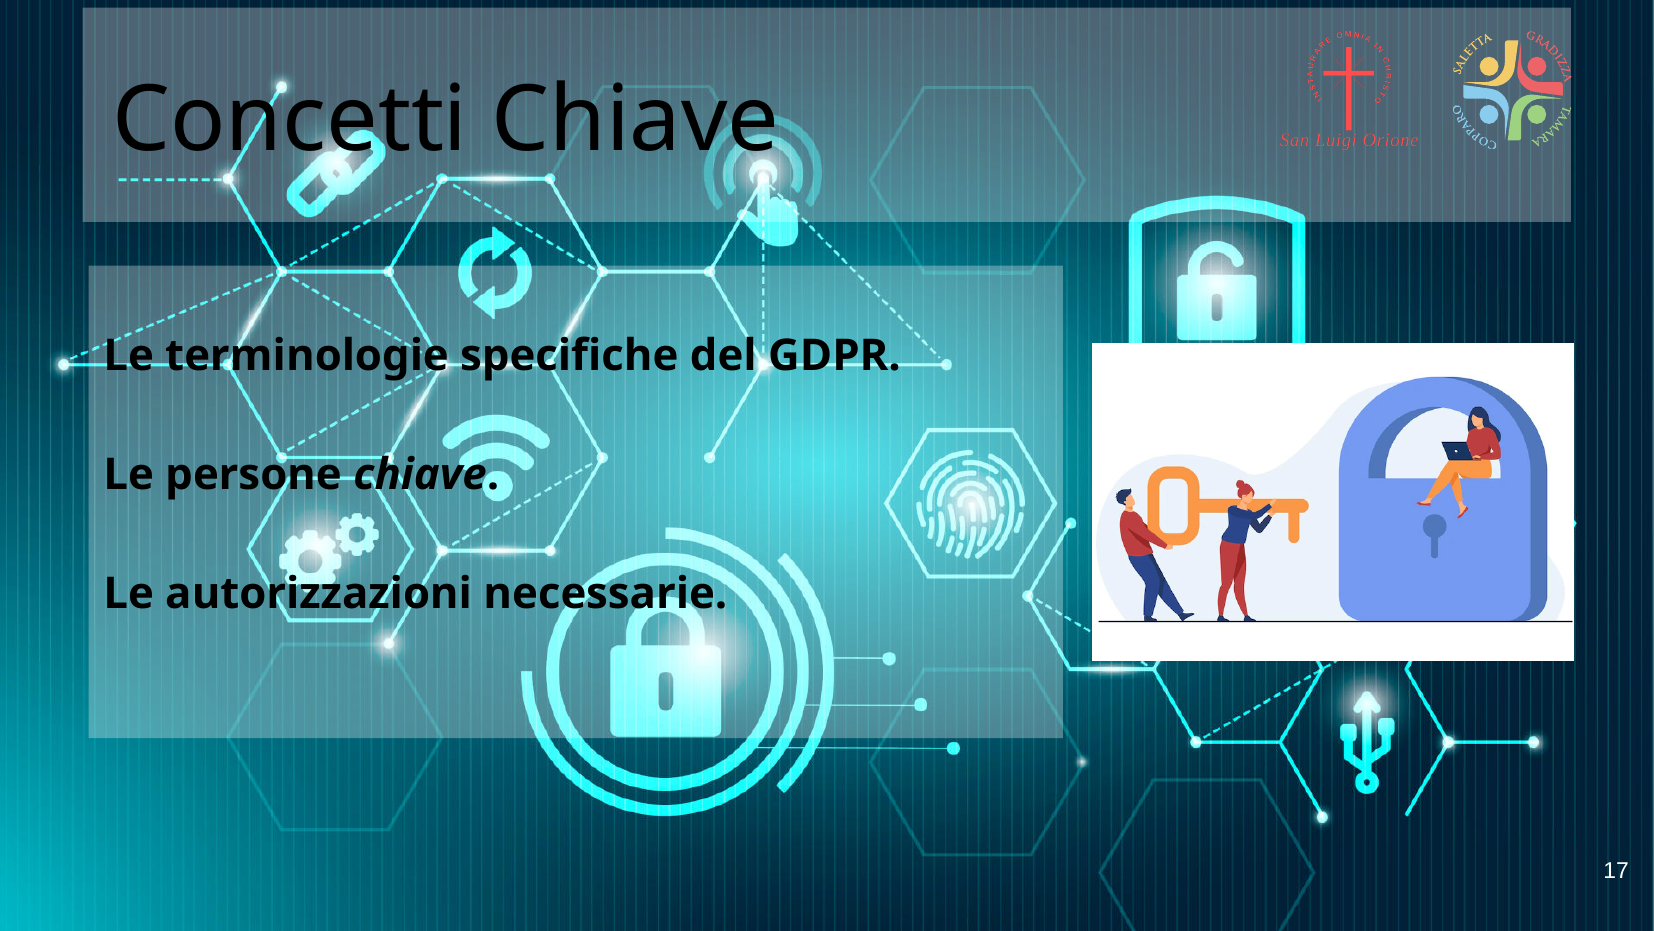

# Concetti Chiave
Le terminologie specifiche del GDPR.
Le persone chiave.
Le autorizzazioni necessarie.